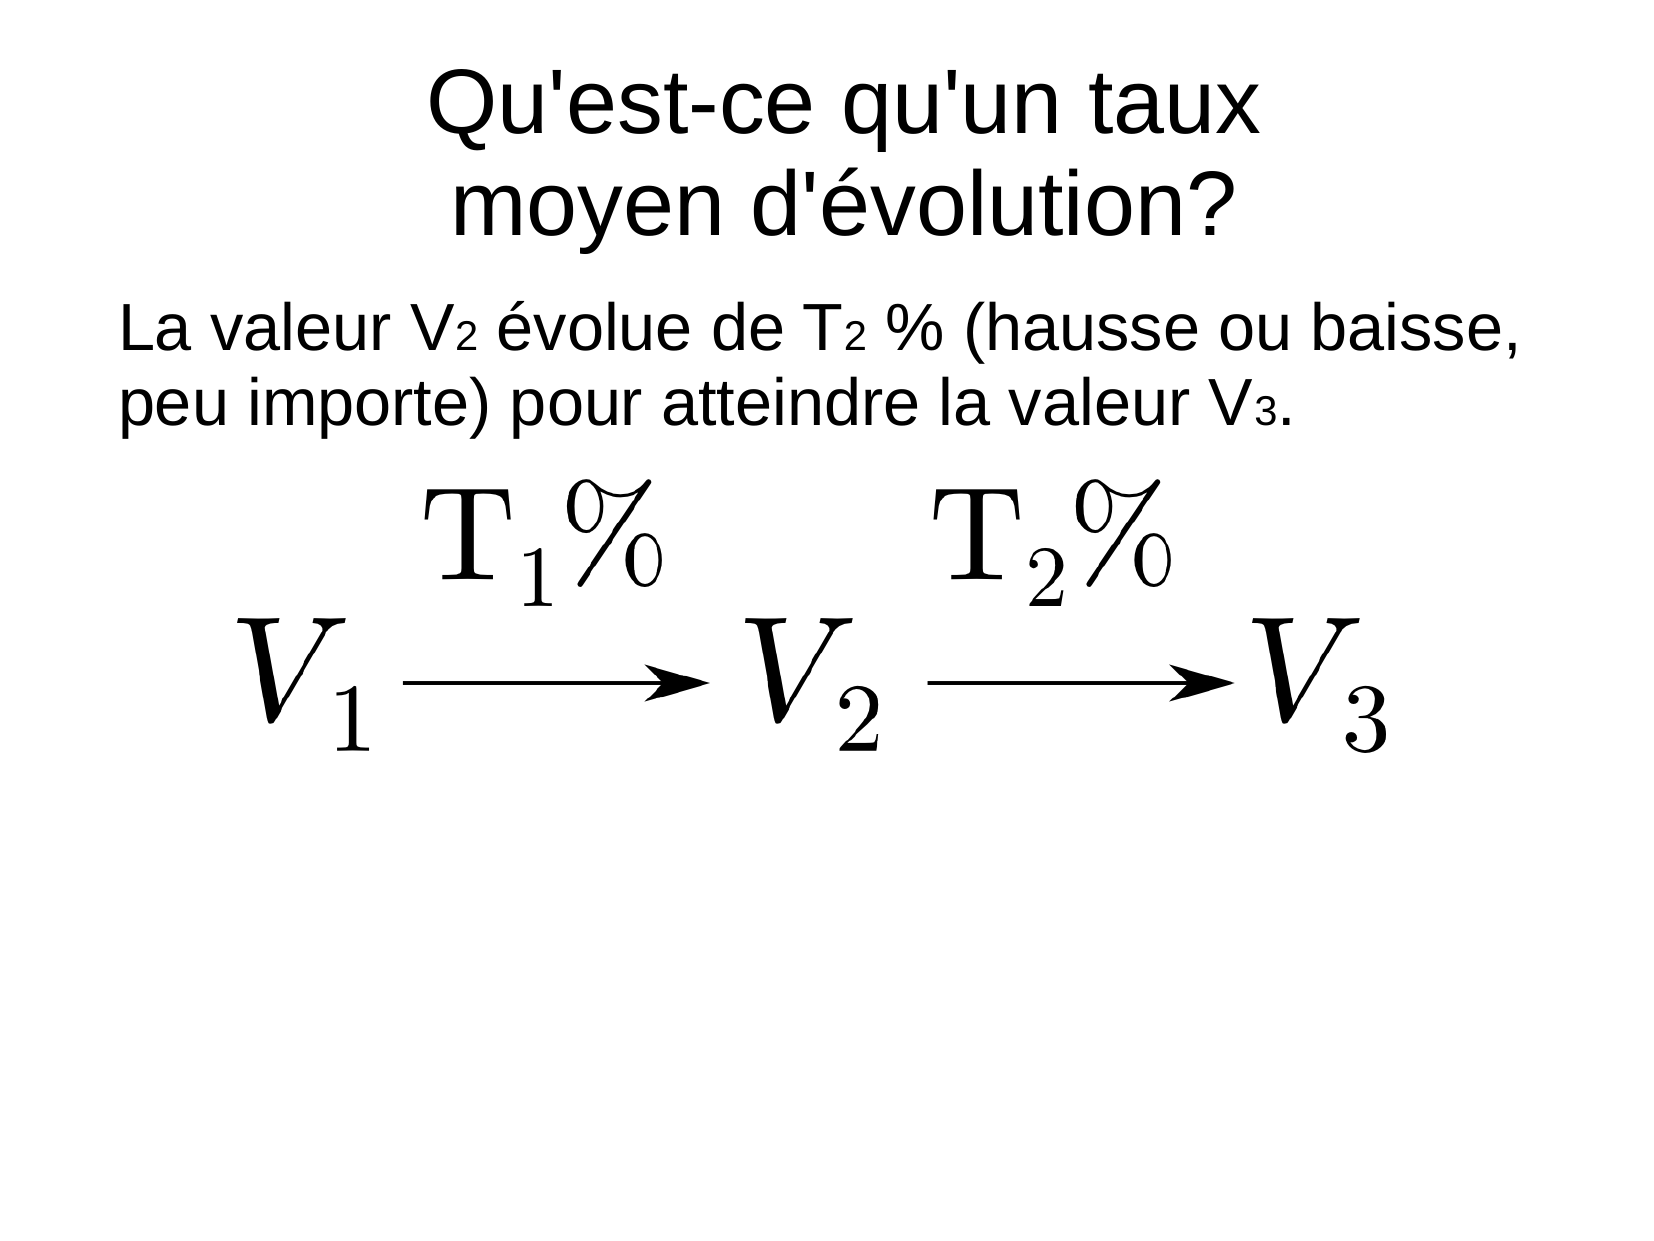

# Qu'est-ce qu'un taux moyen d'évolution?
La valeur V2 évolue de T2 % (hausse ou baisse, peu importe) pour atteindre la valeur V3.